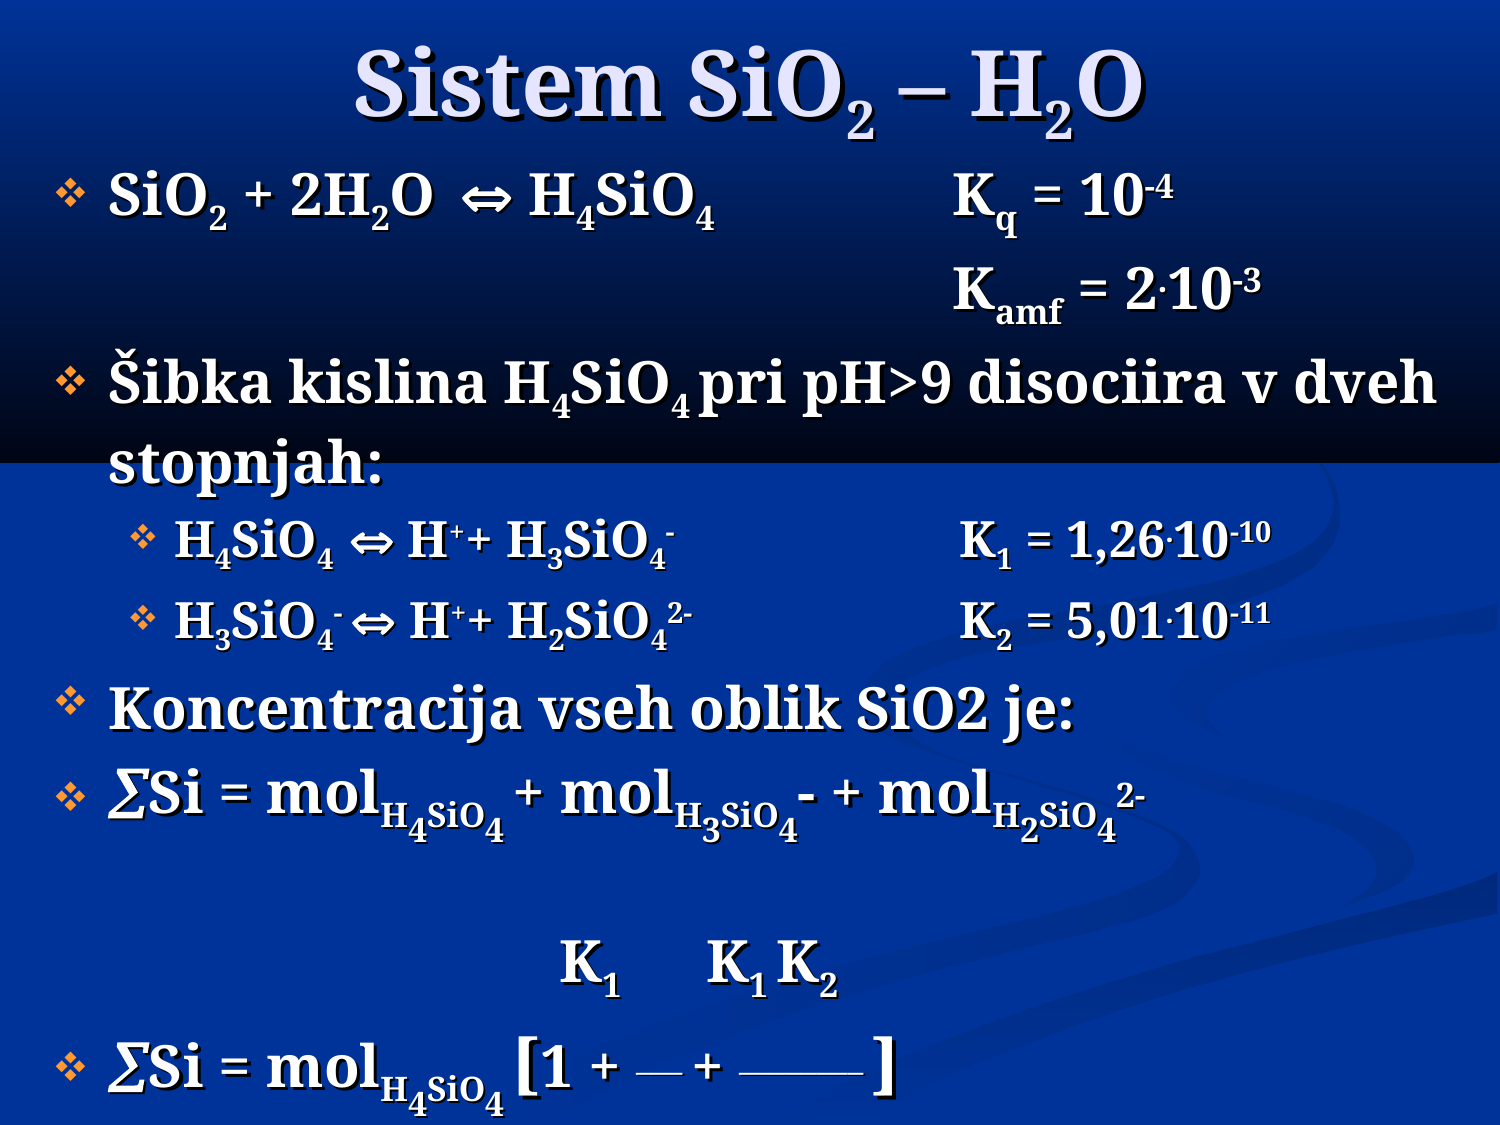

# Sistem SiO2 – H2O
SiO2 + 2H2O  H4SiO4 		Kq = 10-4
							Kamf = 2.10-3
Šibka kislina H4SiO4 pri pH>9 disociira v dveh stopnjah:
H4SiO4  H++ H3SiO4-		 K1 = 1,26.10-10
H3SiO4-  H++ H2SiO42-		 K2 = 5,01.10-11
Koncentracija vseh oblik SiO2 je:
Si = molH4SiO4 + molH3SiO4- + molH2SiO42-
 K1 K1 K2
Si = molH4SiO4 [1 + ___ + ________ ]
 aH+ a2H+